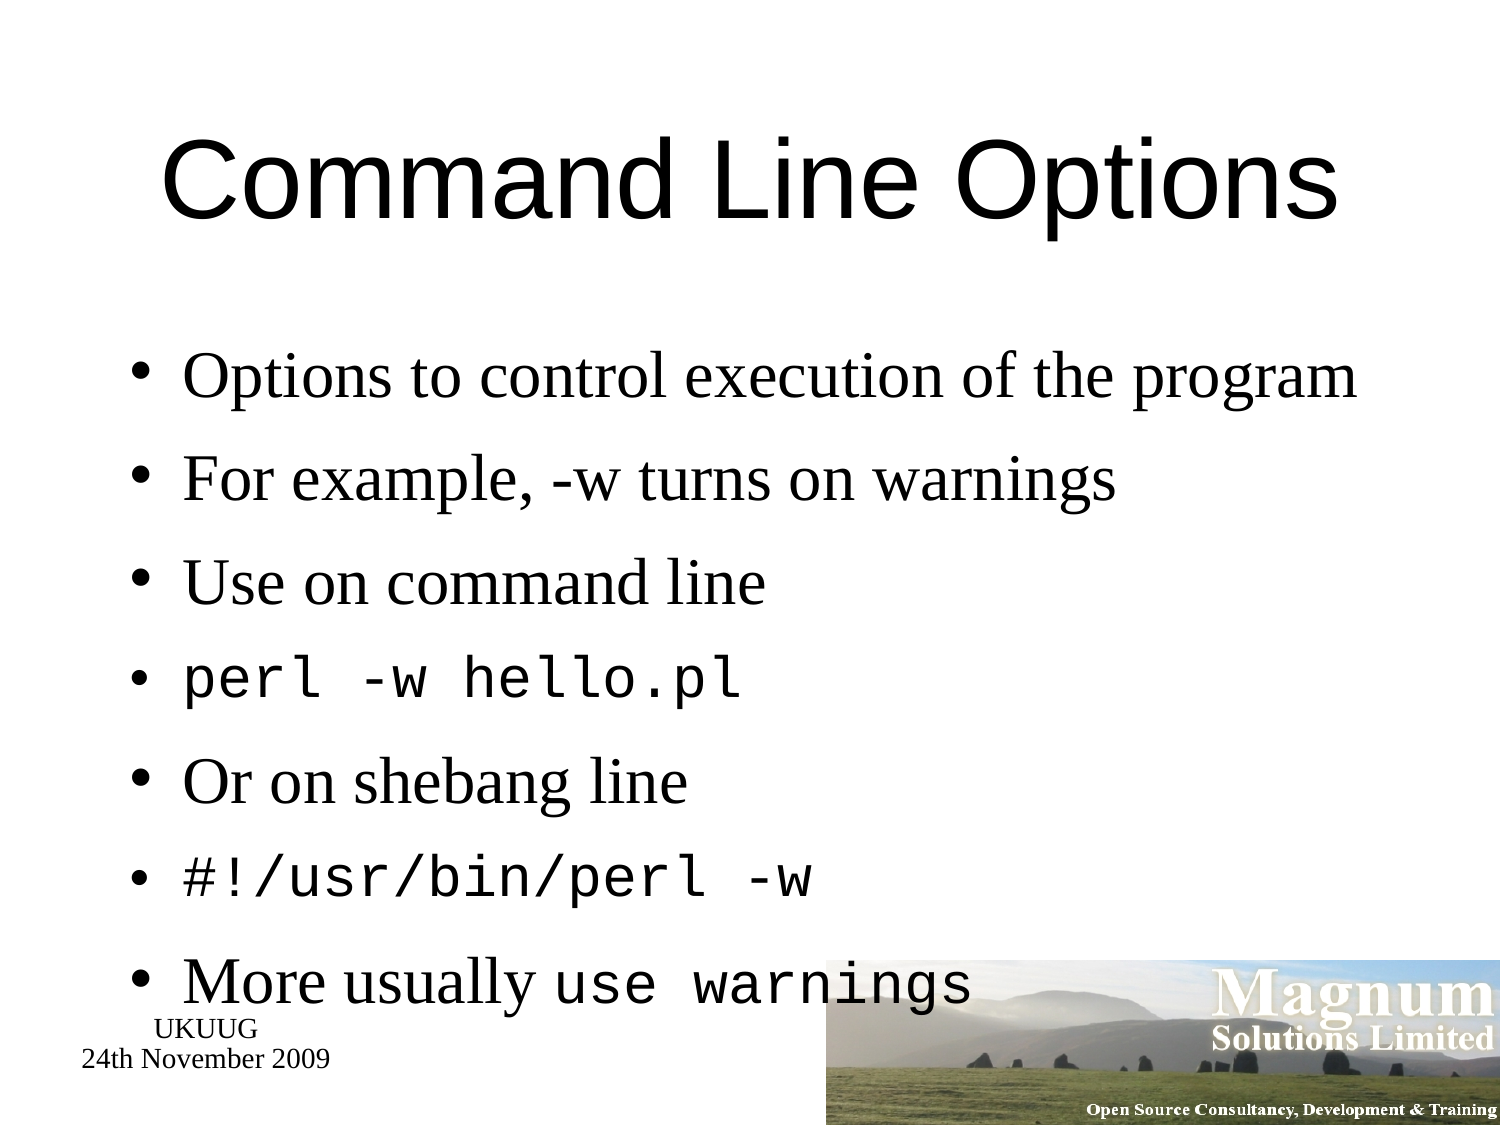

# Command Line Options
Options to control execution of the program
For example, -w turns on warnings
Use on command line
perl -w hello.pl
Or on shebang line
#!/usr/bin/perl -w
More usually use warnings
17